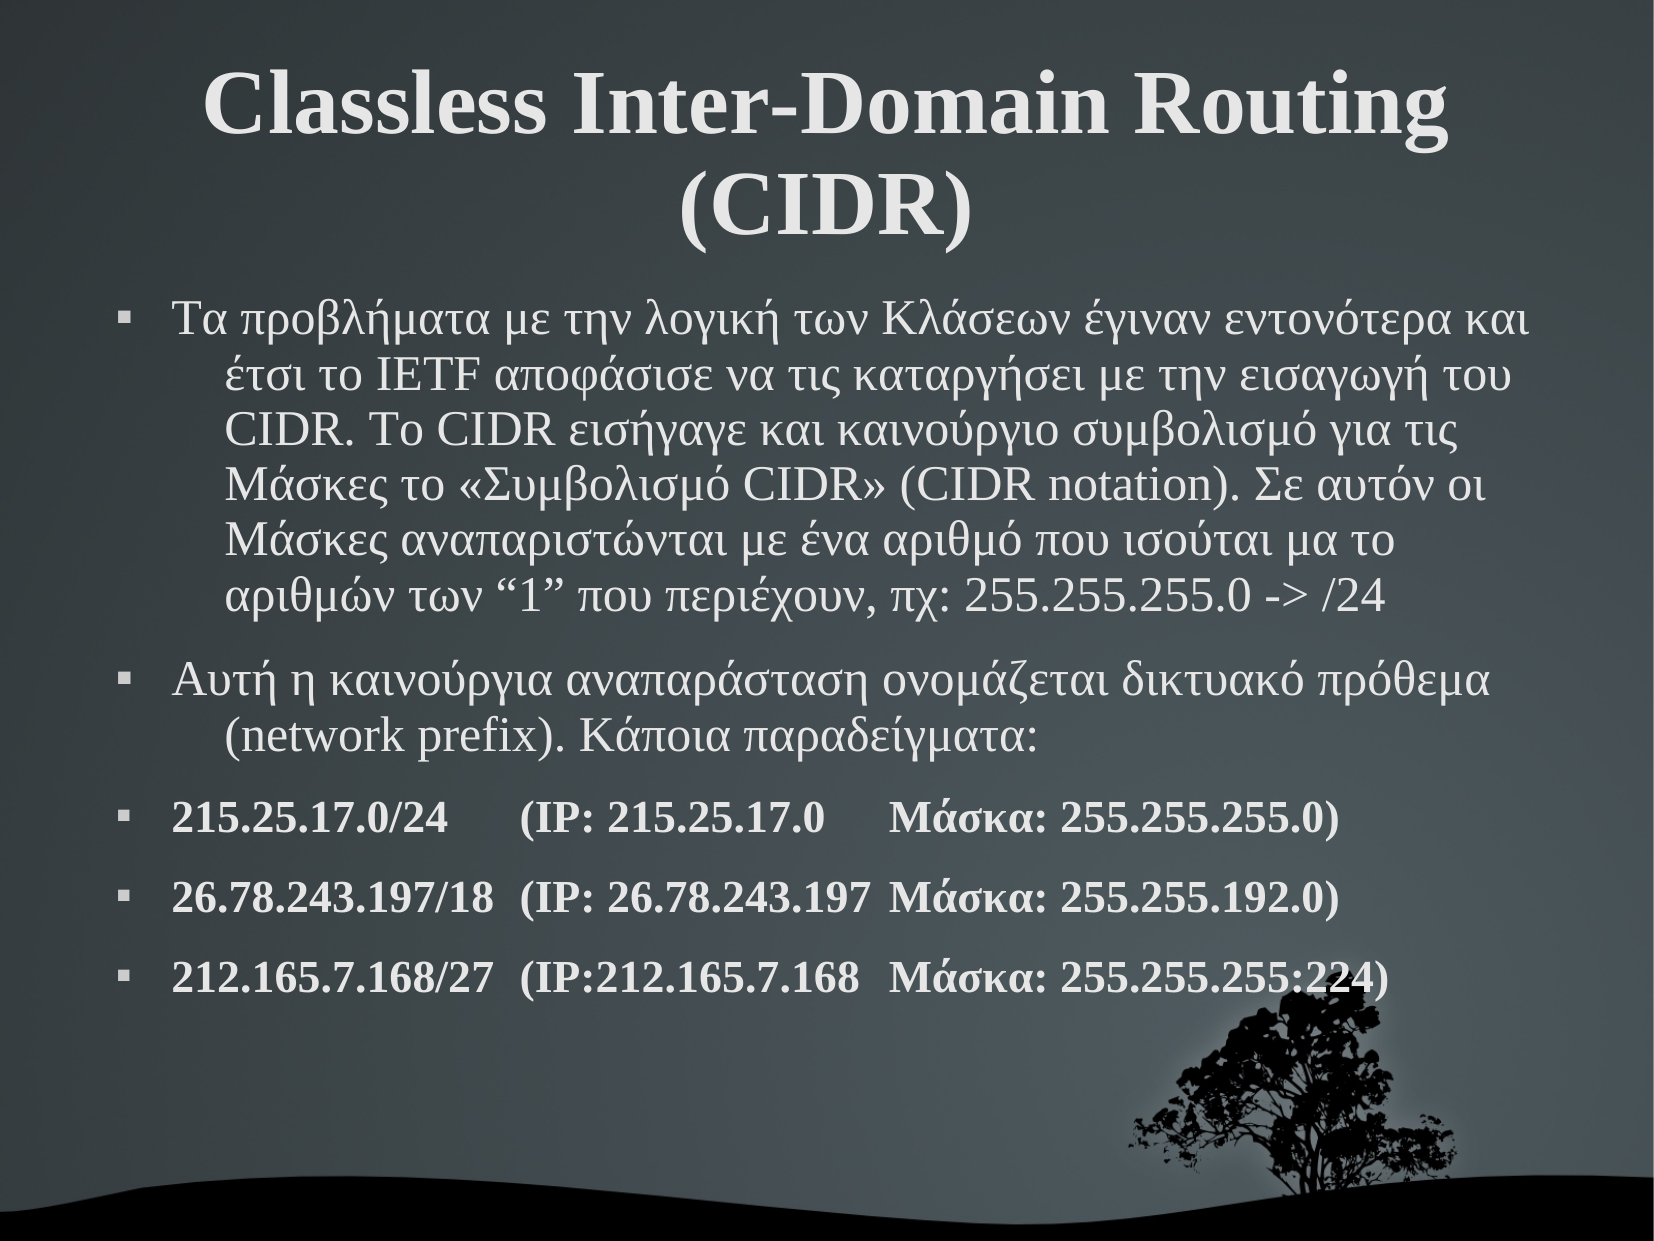

# Classless Inter-Domain Routing (CIDR)
Τα προβλήματα με την λογική των Κλάσεων έγιναν εντονότερα και έτσι το IETF αποφάσισε να τις καταργήσει με την εισαγωγή του CIDR. Το CIDR εισήγαγε και καινούργιο συμβολισμό για τις Μάσκες το «Συμβολισμό CIDR» (CIDR notation). Σε αυτόν οι Μάσκες αναπαριστώνται με ένα αριθμό που ισούται μα το αριθμών των “1” που περιέχουν, πχ: 255.255.255.0 -> /24
Αυτή η καινούργια αναπαράσταση ονομάζεται δικτυακό πρόθεμα (network prefix). Κάποια παραδείγματα:
215.25.17.0/24 	(IP: 215.25.17.0 	Μάσκα: 255.255.255.0)
26.78.243.197/18 	(IP: 26.78.243.197 	Μάσκα: 255.255.192.0)
212.165.7.168/27	(IP:212.165.7.168 	Μάσκα: 255.255.255:224)